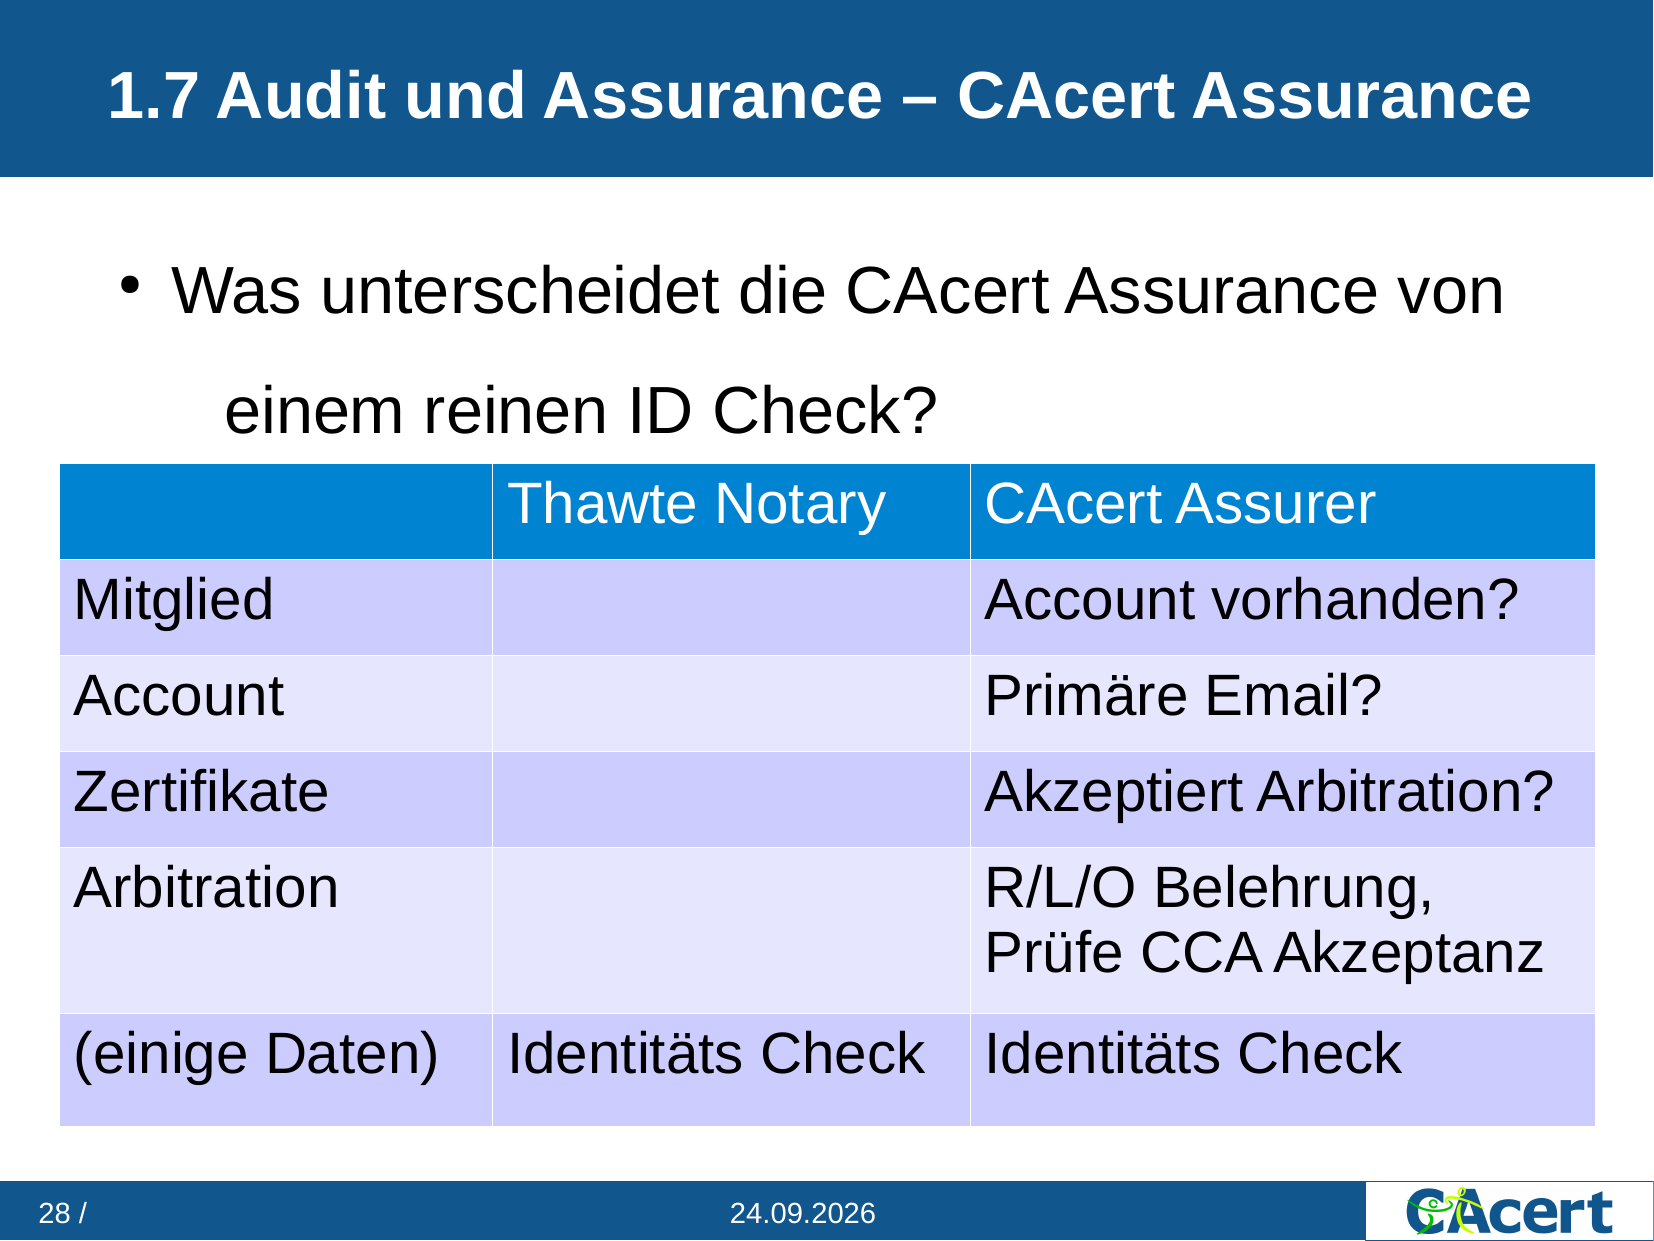

# 1.7 Audit und Assurance – CAcert Assurance
Was unterscheidet die CAcert Assurance von einem reinen ID Check?
| | Thawte Notary | CAcert Assurer |
| --- | --- | --- |
| Mitglied | | Account vorhanden? |
| Account | | Primäre Email? |
| Zertifikate | | Akzeptiert Arbitration? |
| Arbitration | | R/L/O Belehrung, Prüfe CCA Akzeptanz |
| (einige Daten) | Identitäts Check | Identitäts Check |